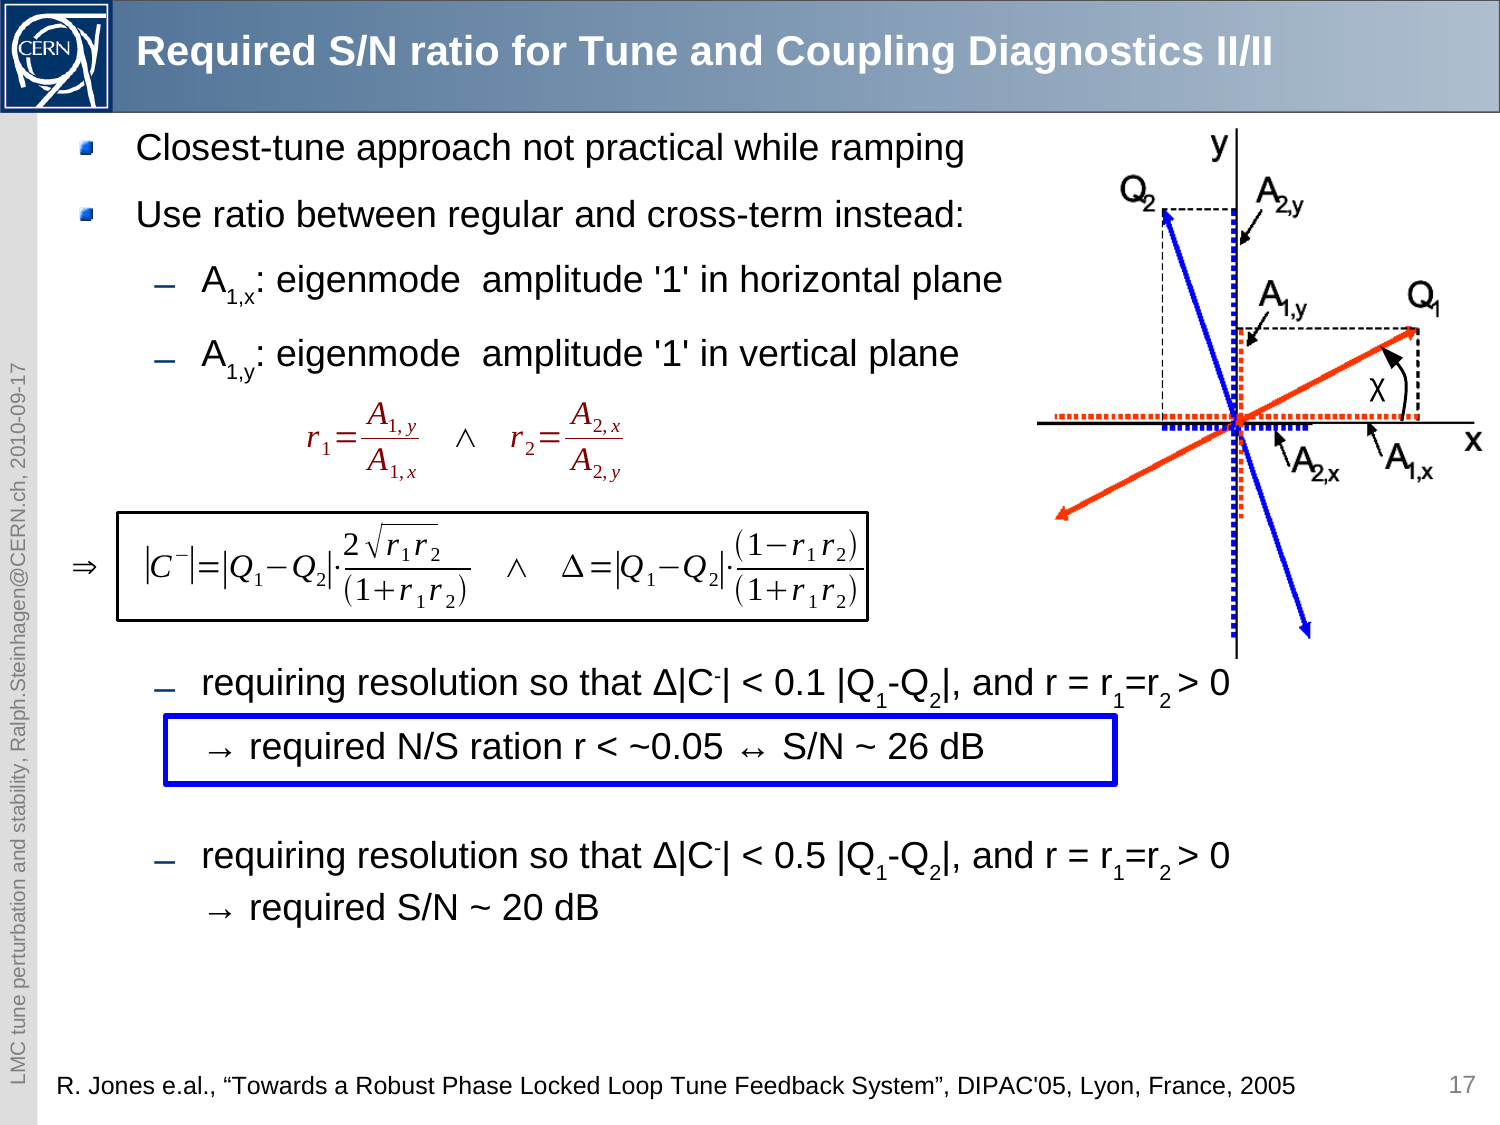

# Required S/N ratio for Tune and Coupling Diagnostics II/II
Closest-tune approach not practical while ramping
Use ratio between regular and cross-term instead:
A1,x: eigenmode amplitude '1' in horizontal plane
A1,y: eigenmode amplitude '1' in vertical plane
requiring resolution so that Δ|C-| < 0.1 |Q1-Q2|, and r = r1=r2 > 0
→ required N/S ration r < ~0.05 ↔ S/N ~ 26 dB
requiring resolution so that Δ|C-| < 0.5 |Q1-Q2|, and r = r1=r2 > 0
→ required S/N ~ 20 dB
χ
R. Jones e.al., “Towards a Robust Phase Locked Loop Tune Feedback System”, DIPAC'05, Lyon, France, 2005